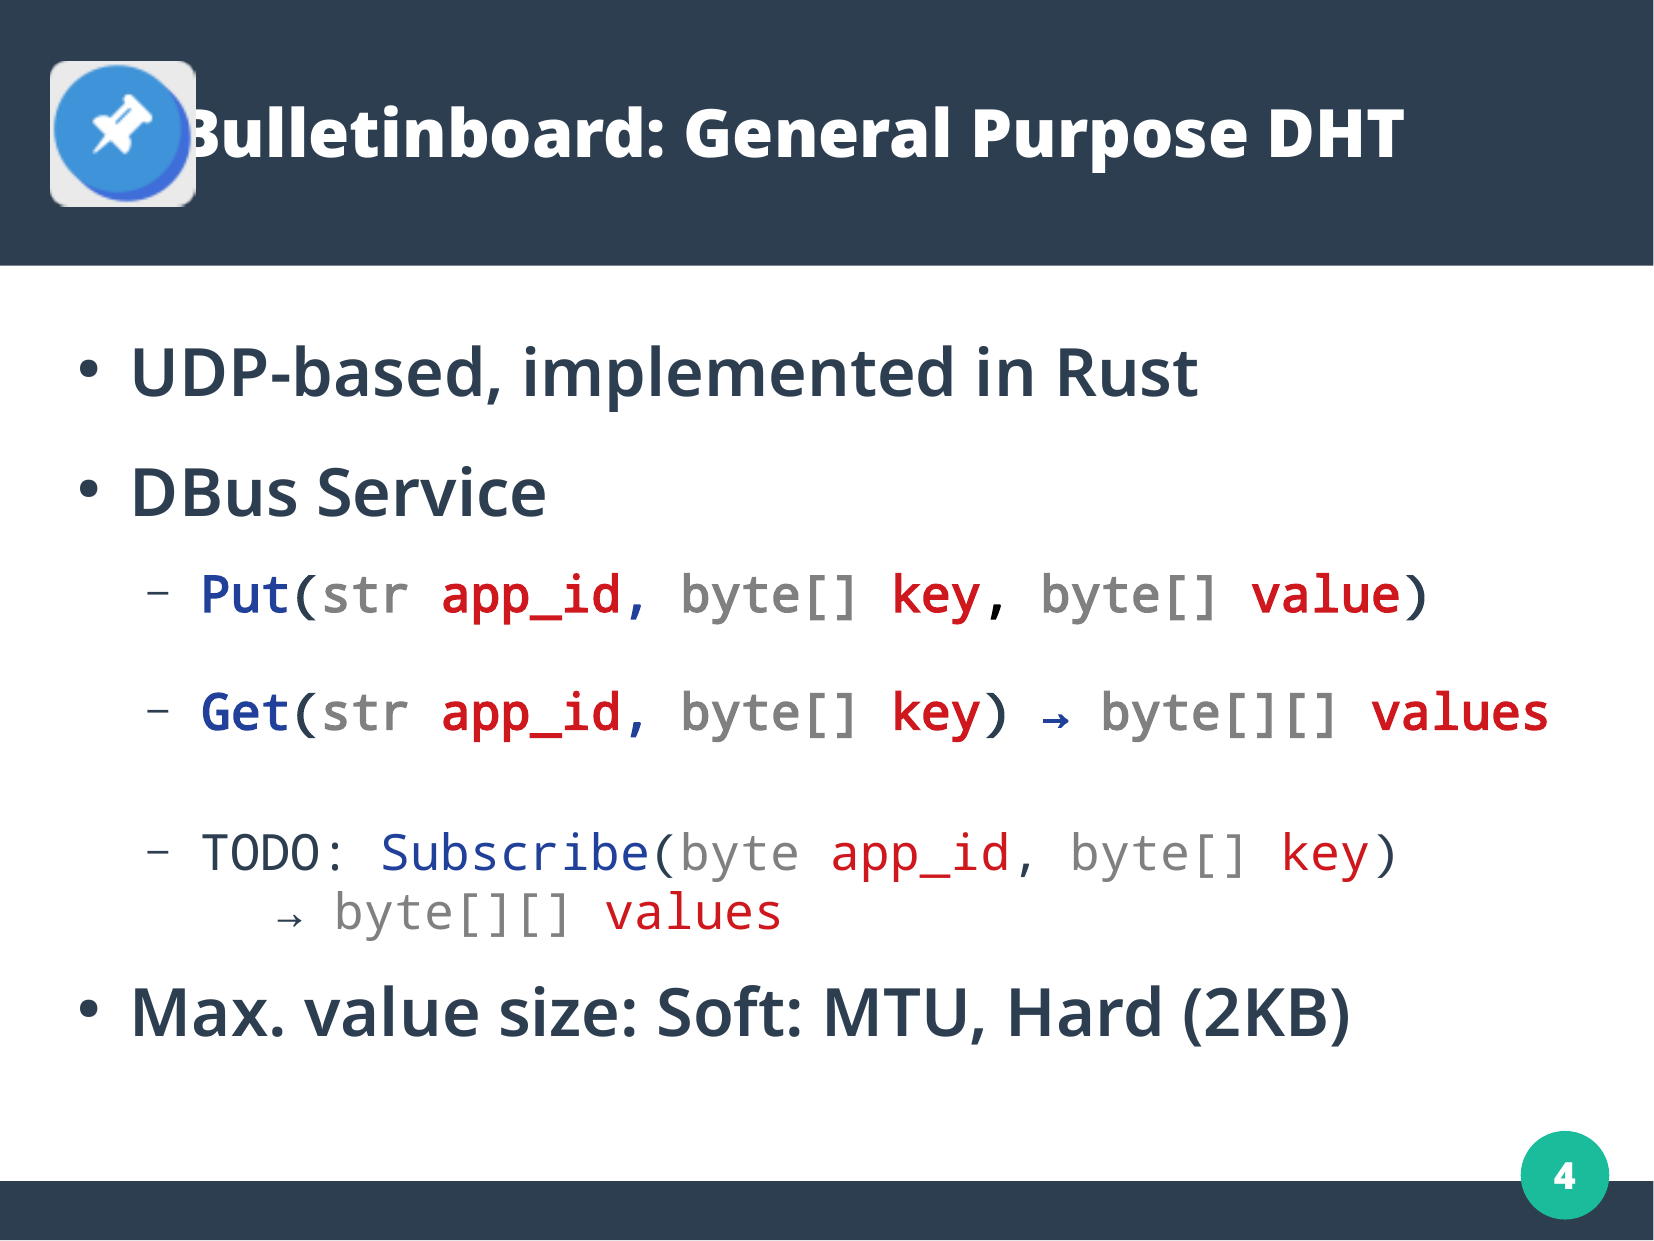

# Bulletinboard: General Purpose DHT
UDP-based, implemented in Rust
DBus Service
Put(str app_id, byte[] key, byte[] value)
Get(str app_id, byte[] key) → byte[][] values
TODO: Subscribe(byte app_id, byte[] key)
	→ byte[][] values
Max. value size: Soft: MTU, Hard (2KB)
4